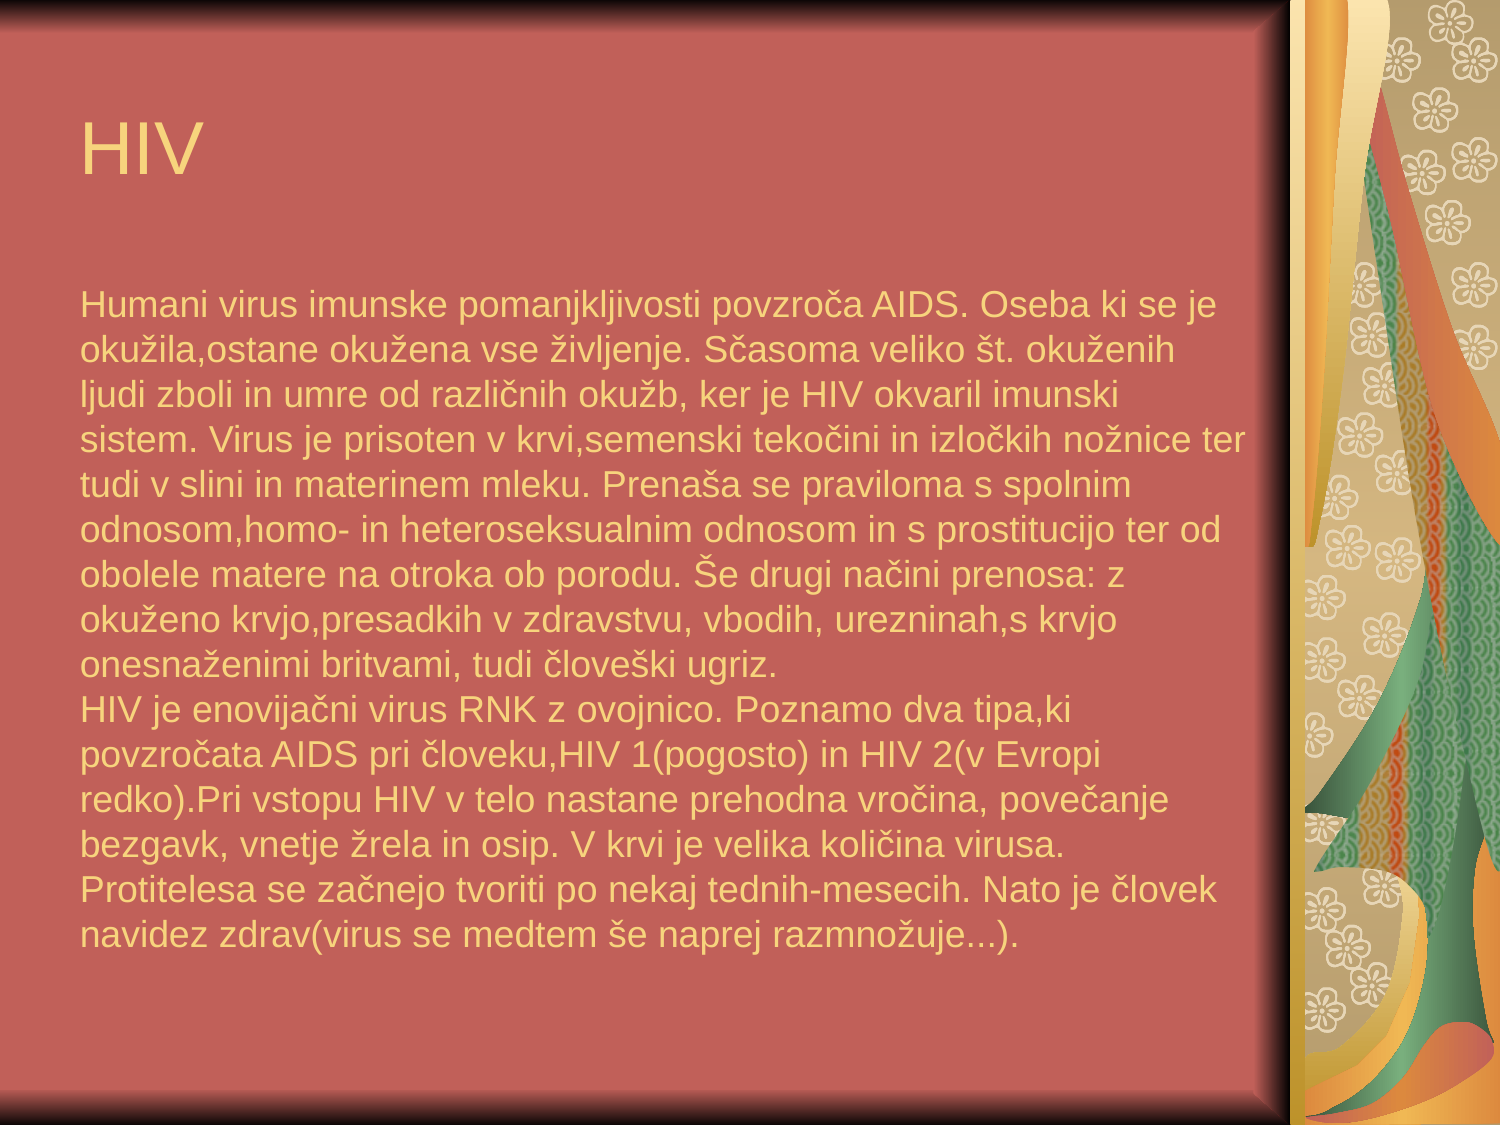

# HIV Humani virus imunske pomanjkljivosti povzroča AIDS. Oseba ki se je okužila,ostane okužena vse življenje. Sčasoma veliko št. okuženih ljudi zboli in umre od različnih okužb, ker je HIV okvaril imunski sistem. Virus je prisoten v krvi,semenski tekočini in izločkih nožnice ter tudi v slini in materinem mleku. Prenaša se praviloma s spolnim odnosom,homo- in heteroseksualnim odnosom in s prostitucijo ter od obolele matere na otroka ob porodu. Še drugi načini prenosa: z okuženo krvjo,presadkih v zdravstvu, vbodih, urezninah,s krvjo onesnaženimi britvami, tudi človeški ugriz. HIV je enovijačni virus RNK z ovojnico. Poznamo dva tipa,ki povzročata AIDS pri človeku,HIV 1(pogosto) in HIV 2(v Evropi redko).Pri vstopu HIV v telo nastane prehodna vročina, povečanje bezgavk, vnetje žrela in osip. V krvi je velika količina virusa. Protitelesa se začnejo tvoriti po nekaj tednih-mesecih. Nato je človek navidez zdrav(virus se medtem še naprej razmnožuje...).